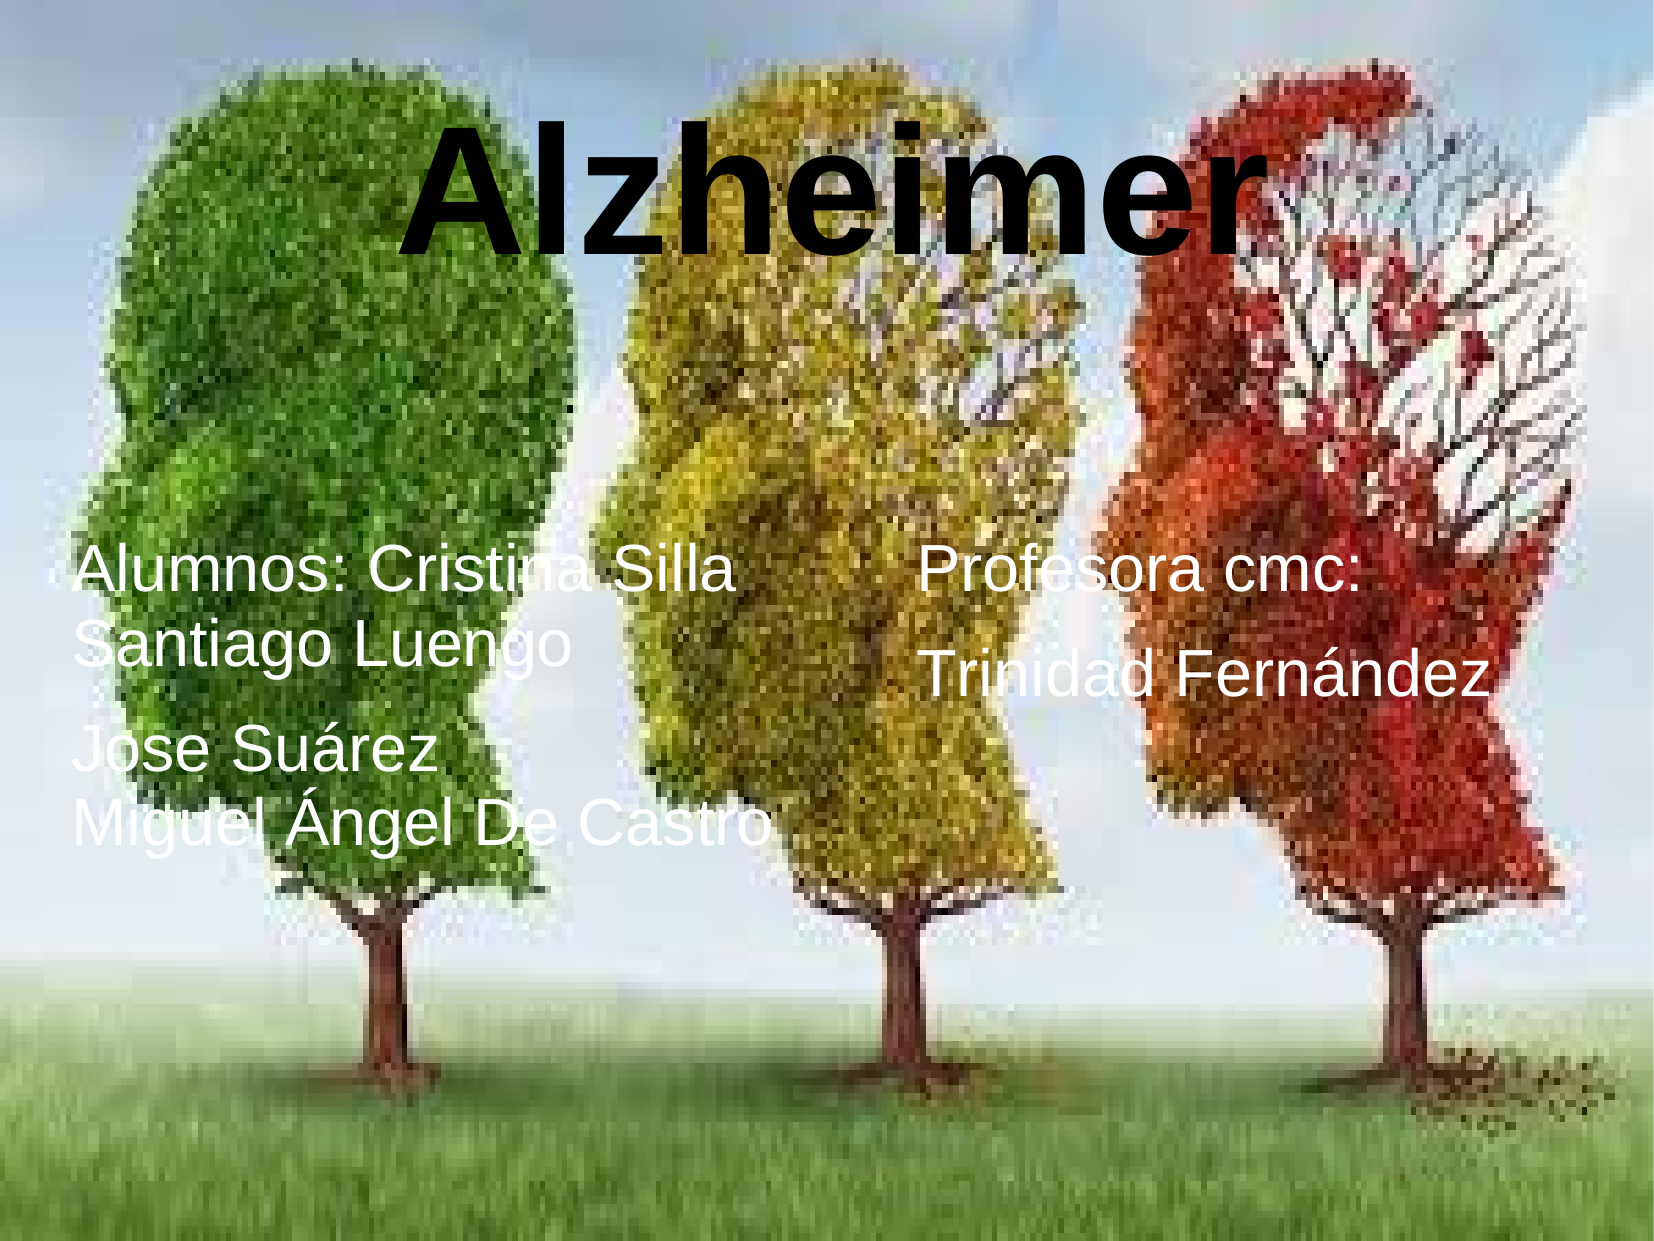

# Alzheimer
Alumnos: Cristina Silla Santiago Luengo
Jose Suárez Miguel Ángel De Castro
Profesora cmc:
Trinidad Fernández